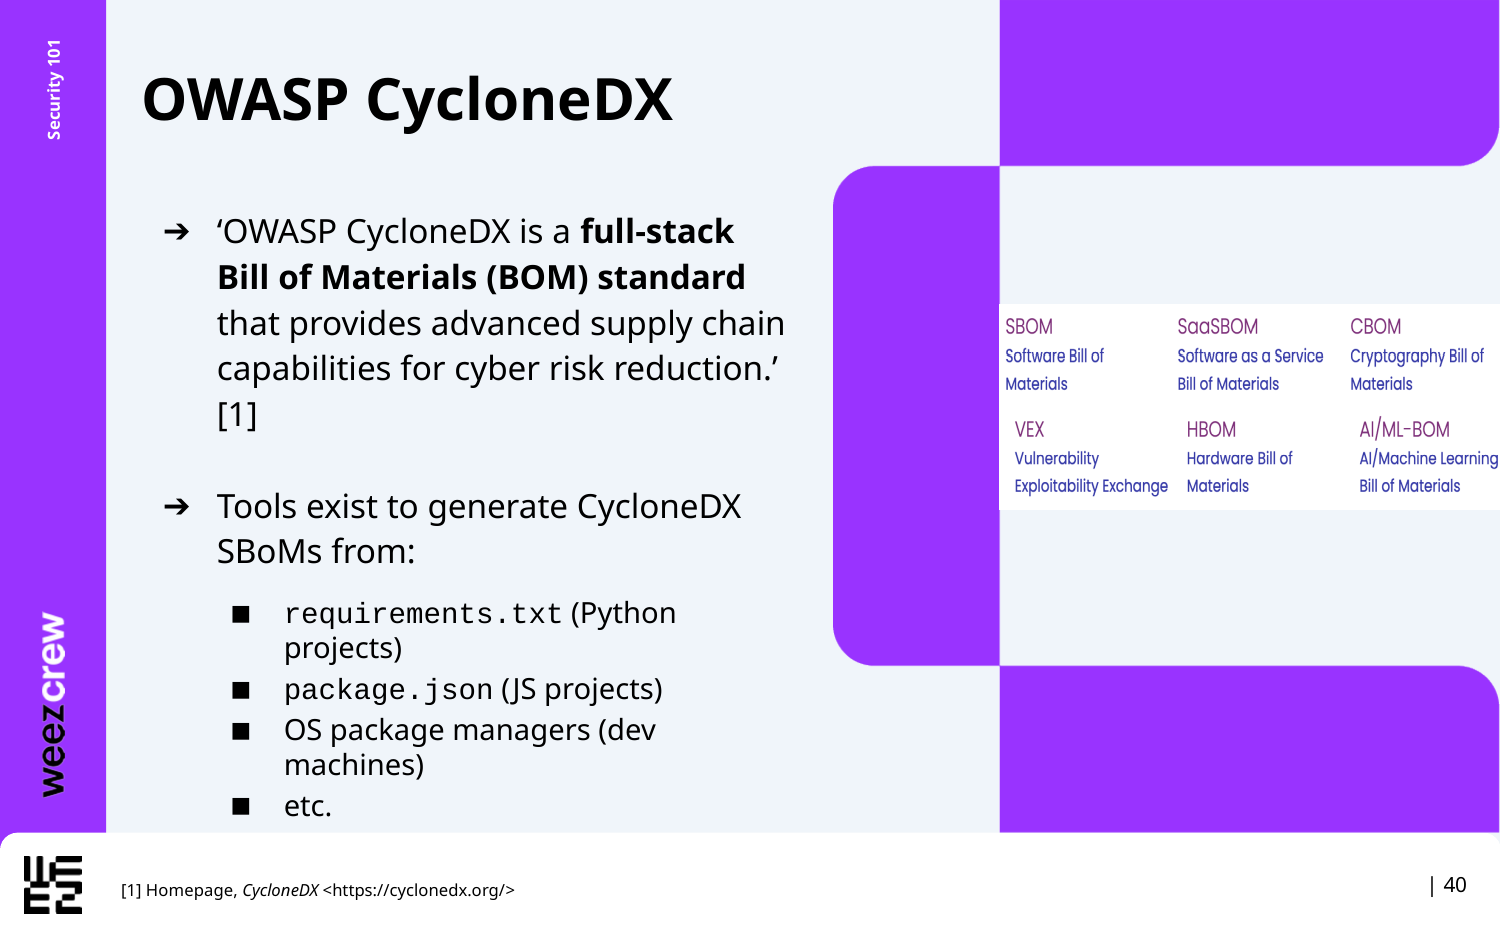

OWASP CycloneDX
‘OWASP CycloneDX is a full-stack Bill of Materials (BOM) standard that provides advanced supply chain capabilities for cyber risk reduction.’ [1]
Tools exist to generate CycloneDX SBoMs from:
requirements.txt (Python projects)
package.json (JS projects)
OS package managers (dev machines)
etc.
Security 101
# [1] Homepage, CycloneDX <https://cyclonedx.org/>